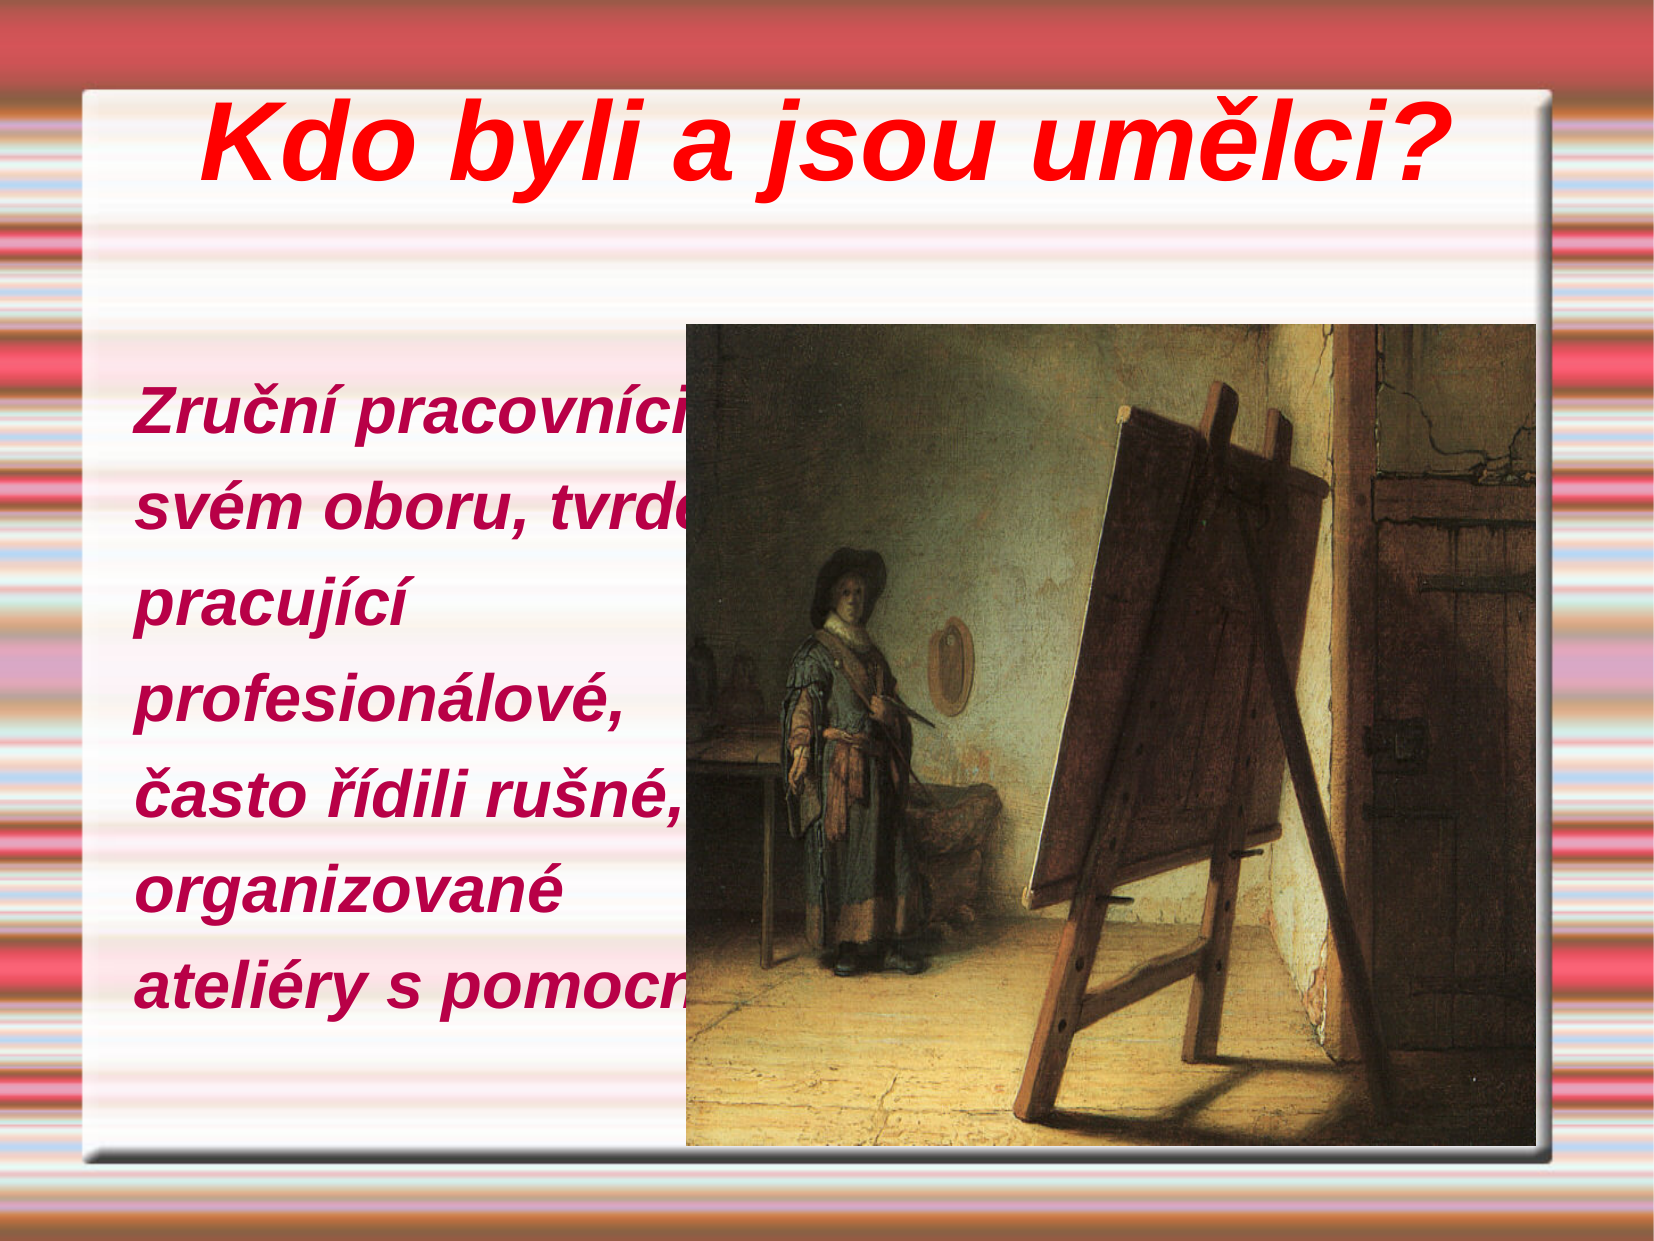

# Kdo byli a jsou umělci?
Zruční pracovníci ve svém oboru, tvrdě pracující profesionálové, často řídili rušné, organizované ateliéry s pomocníky